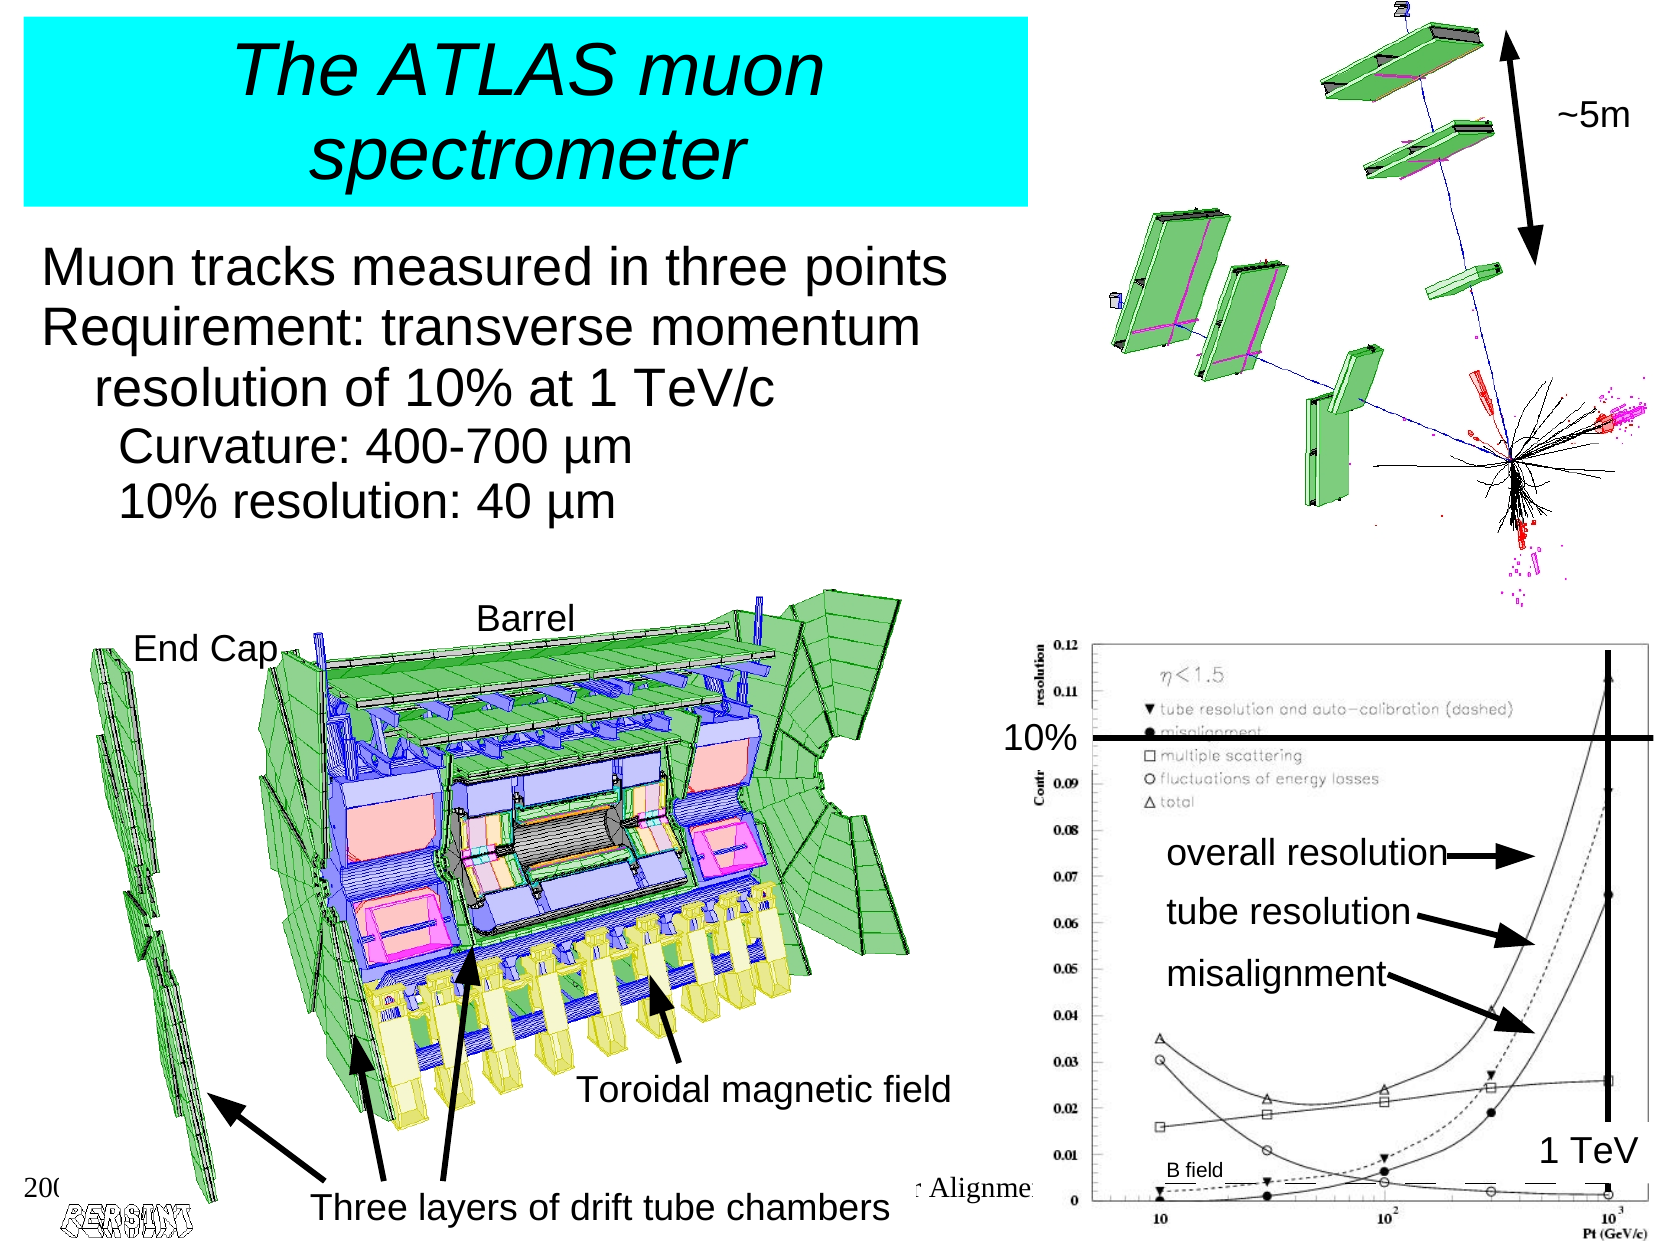

# The ATLAS muon spectrometer
~5m
Muon tracks measured in three points
Requirement: transverse momentum resolution of 10% at 1 TeV/c
Curvature: 400-700 µm
10% resolution: 40 µm
Barrel
End Cap
Toroidal magnetic field
Three layers of drift tube chambers
10%
overall resolution
tube resolution
misalignment
1 TeV
B field
2006-09-05
Pierre-François Giraud, LHC Detector Alignment Workshop
2